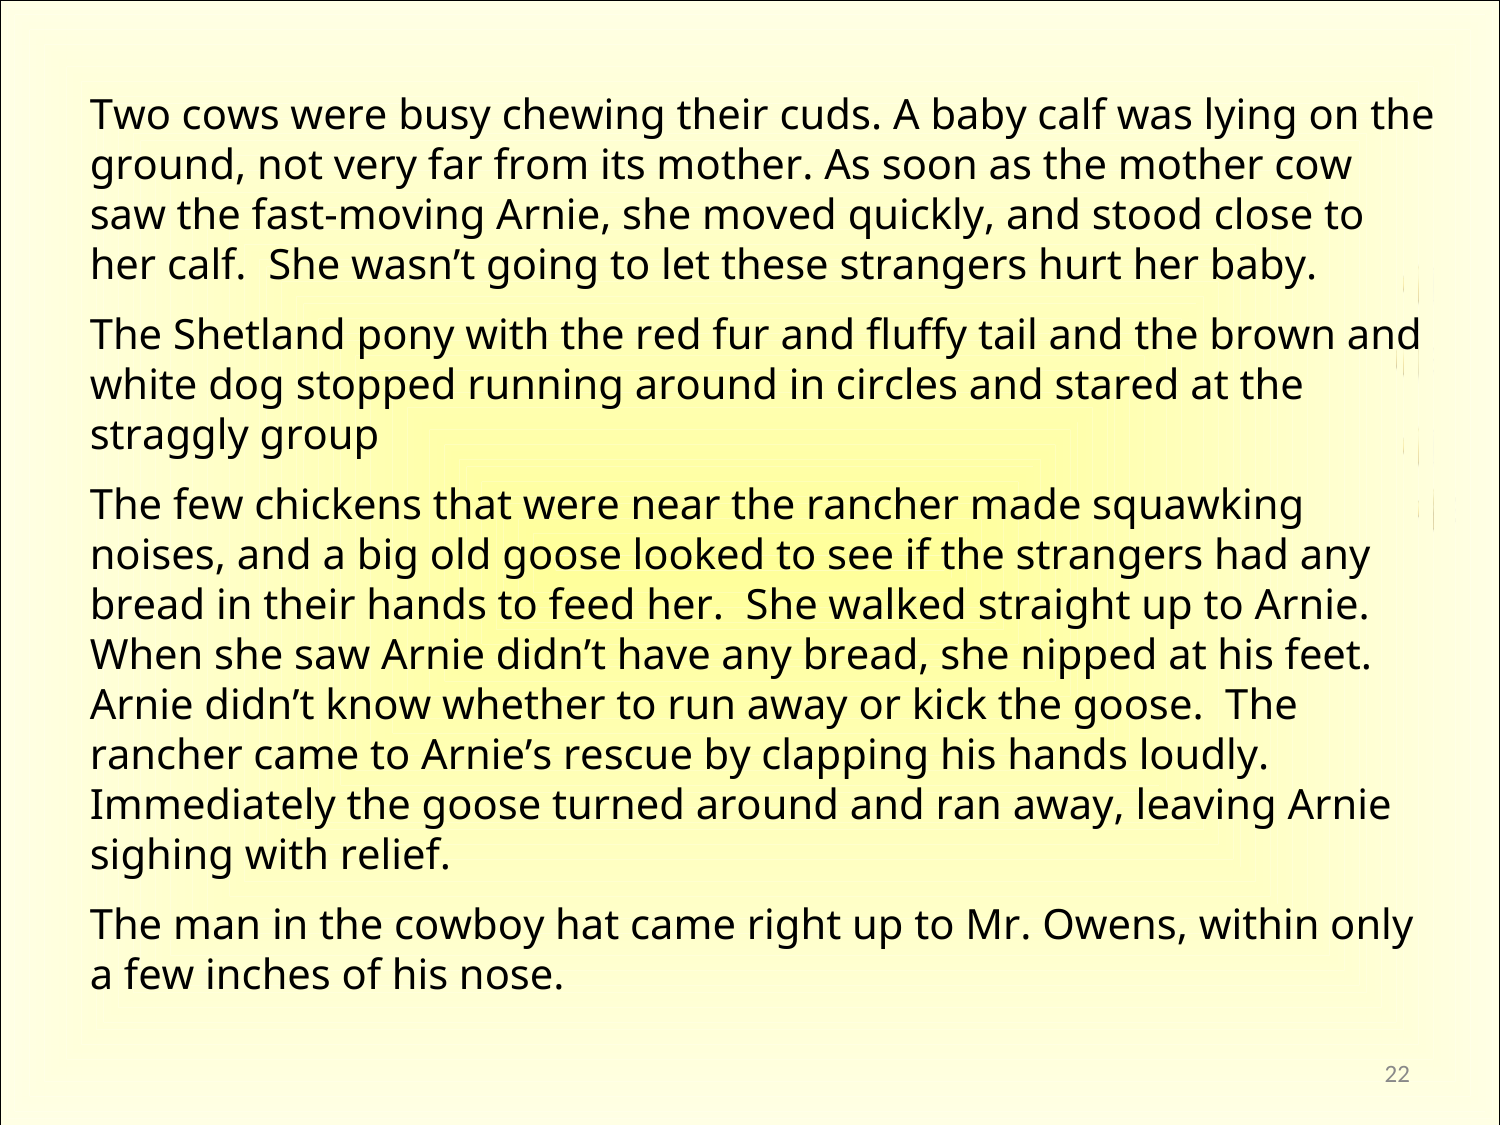

Two cows were busy chewing their cuds. A baby calf was lying on the ground, not very far from its mother. As soon as the mother cow saw the fast-moving Arnie, she moved quickly, and stood close to her calf. She wasn’t going to let these strangers hurt her baby.
The Shetland pony with the red fur and fluffy tail and the brown and white dog stopped running around in circles and stared at the straggly group
The few chickens that were near the rancher made squawking noises, and a big old goose looked to see if the strangers had any bread in their hands to feed her. She walked straight up to Arnie. When she saw Arnie didn’t have any bread, she nipped at his feet. Arnie didn’t know whether to run away or kick the goose. The rancher came to Arnie’s rescue by clapping his hands loudly. Immediately the goose turned around and ran away, leaving Arnie sighing with relief.
The man in the cowboy hat came right up to Mr. Owens, within only a few inches of his nose.